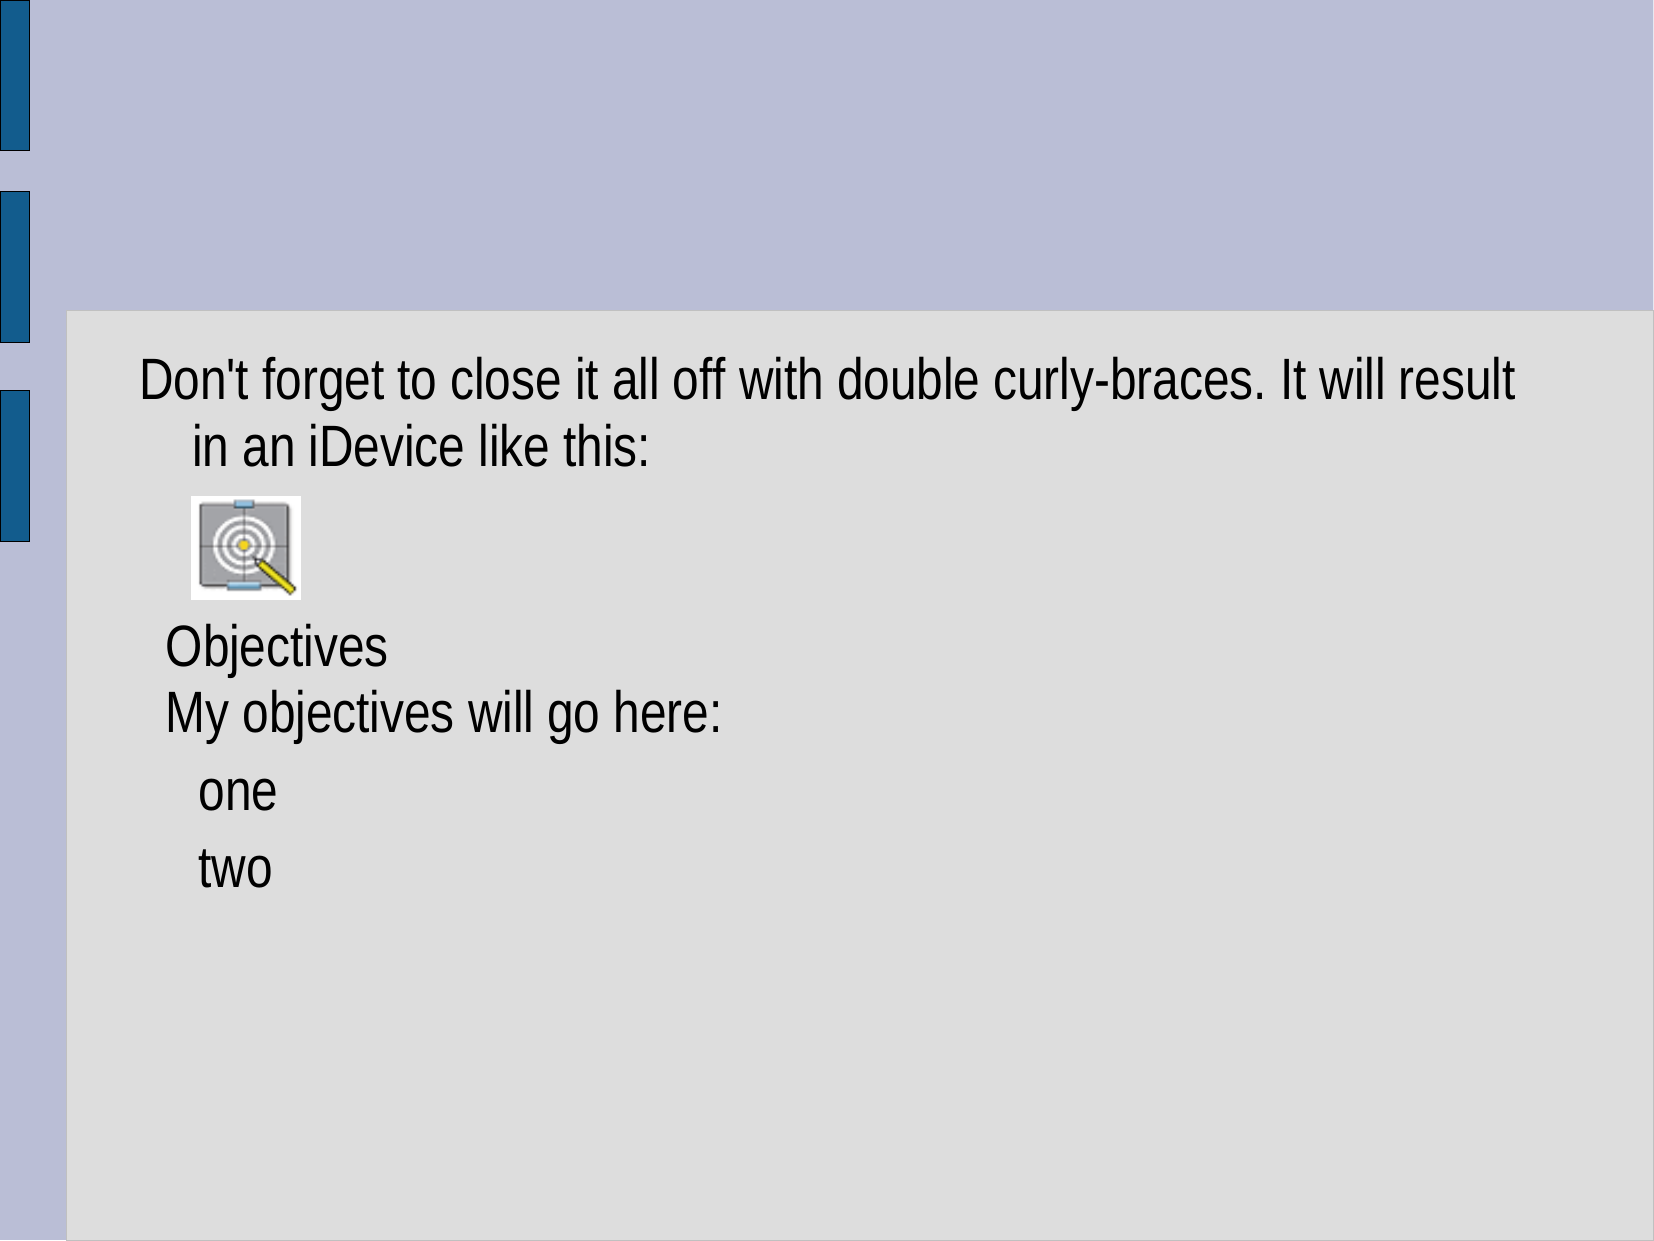

# Don't forget to close it all off with double curly-braces. It will result in an iDevice like this:
 Objectives
 My objectives will go here:
 one
 two